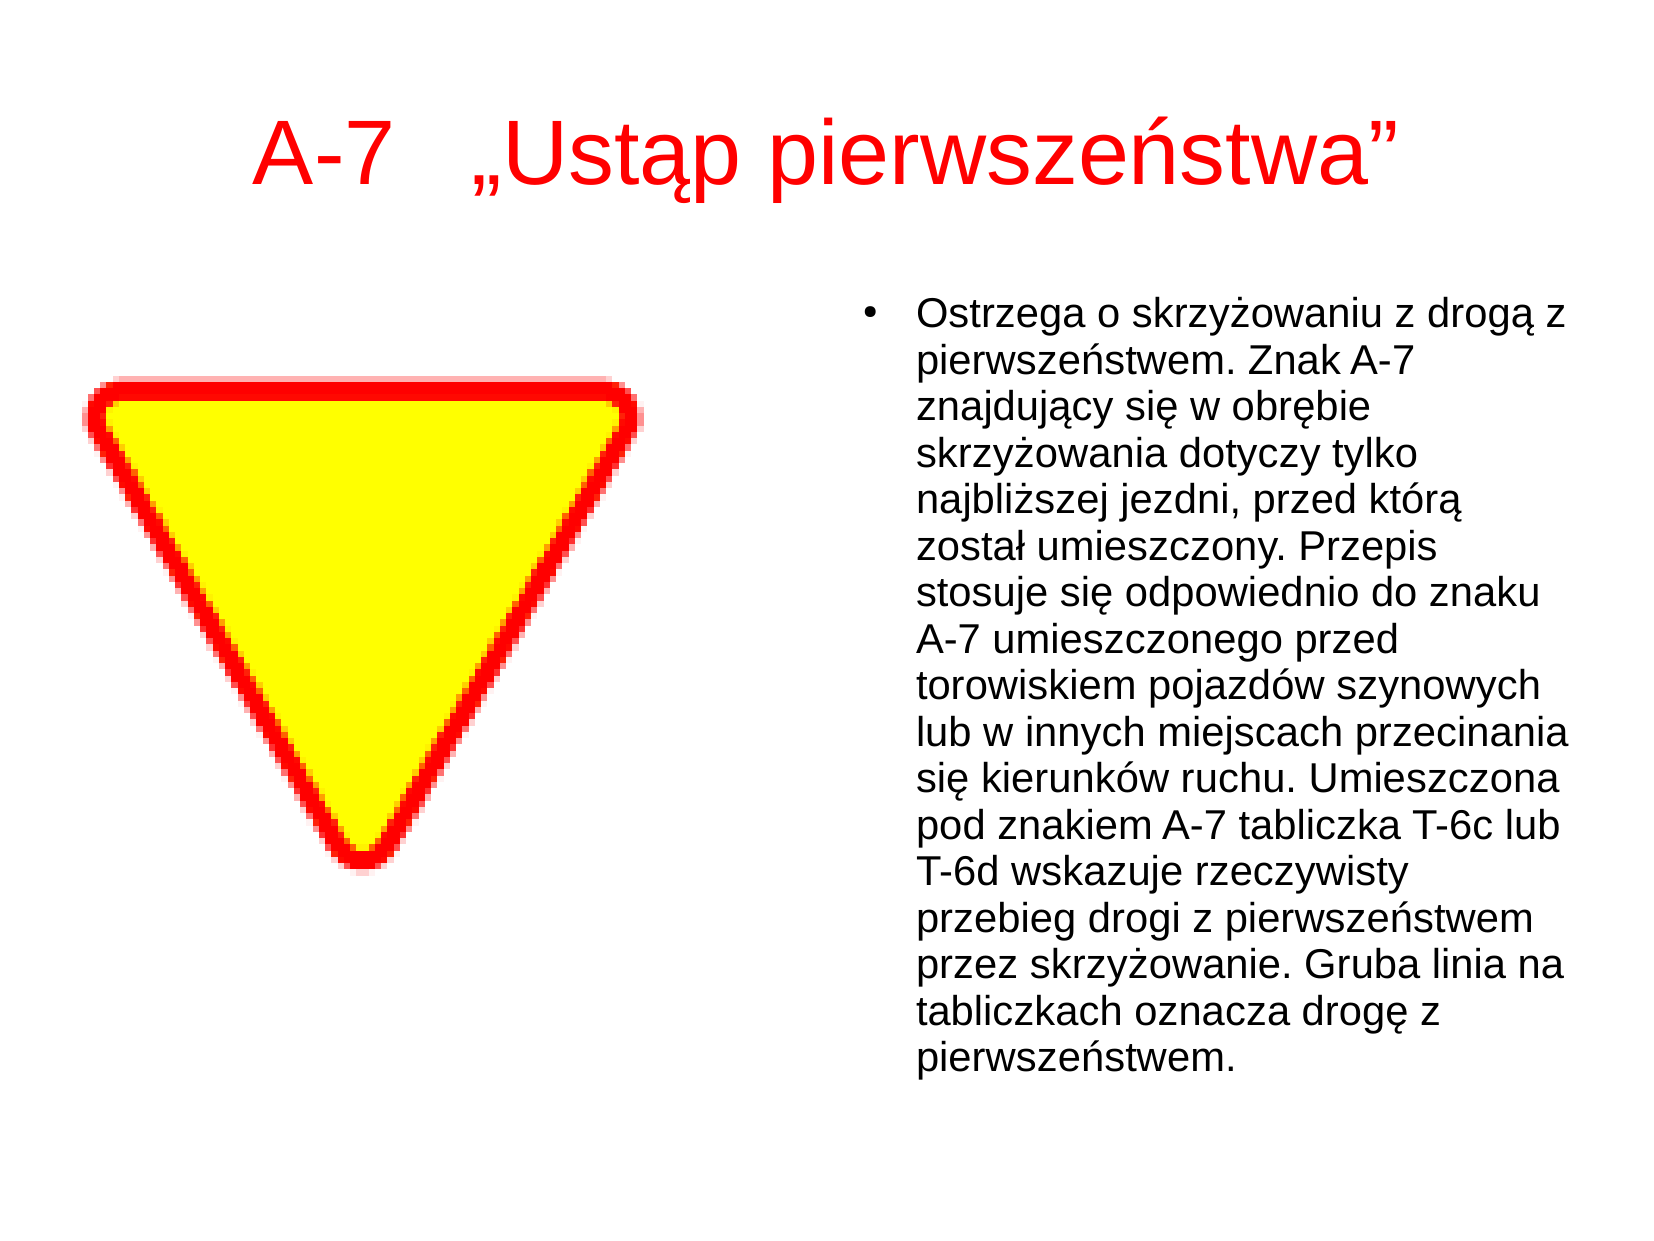

# A-7 „Ustąp pierwszeństwa”
Ostrzega o skrzyżowaniu z drogą z pierwszeństwem. Znak A-7 znajdujący się w obrębie skrzyżowania dotyczy tylko najbliższej jezdni, przed którą został umieszczony. Przepis stosuje się odpowiednio do znaku A-7 umieszczonego przed torowiskiem pojazdów szynowych lub w innych miejscach przecinania się kierunków ruchu. Umieszczona pod znakiem A-7 tabliczka T-6c lub T-6d wskazuje rzeczywisty przebieg drogi z pierwszeństwem przez skrzyżowanie. Gruba linia na tabliczkach oznacza drogę z pierwszeństwem.